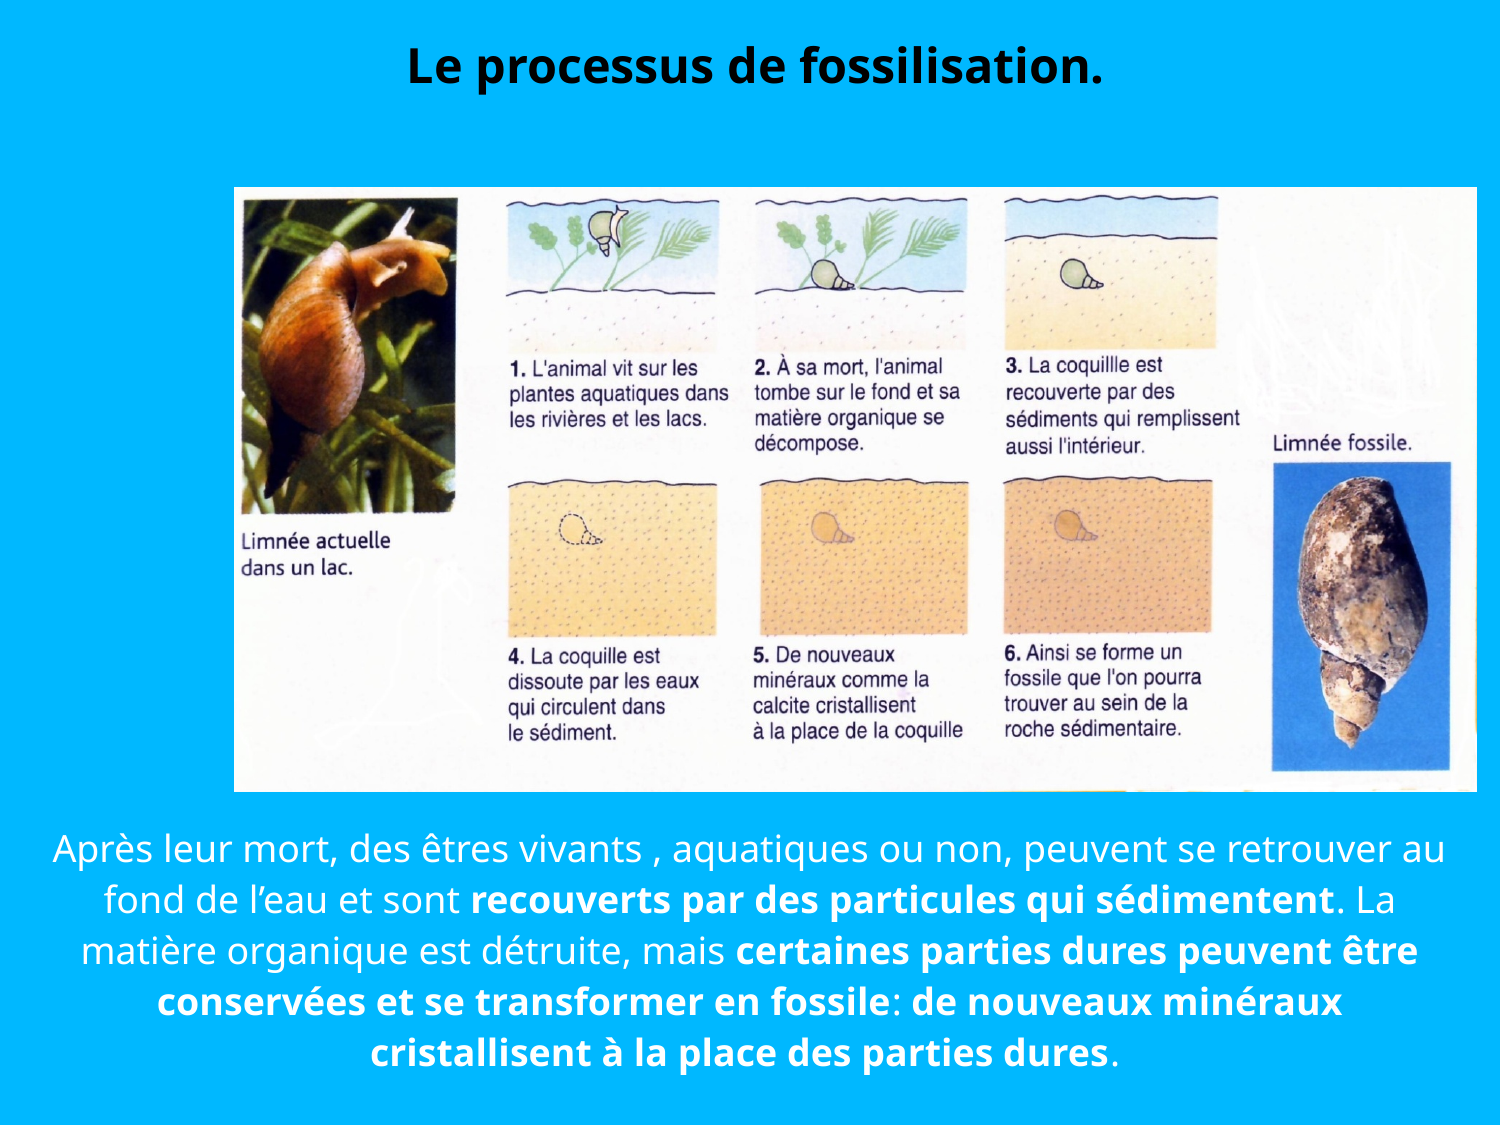

Le processus de fossilisation.
Après leur mort, des êtres vivants , aquatiques ou non, peuvent se retrouver au fond de l’eau et sont recouverts par des particules qui sédimentent. La matière organique est détruite, mais certaines parties dures peuvent être conservées et se transformer en fossile: de nouveaux minéraux cristallisent à la place des parties dures.